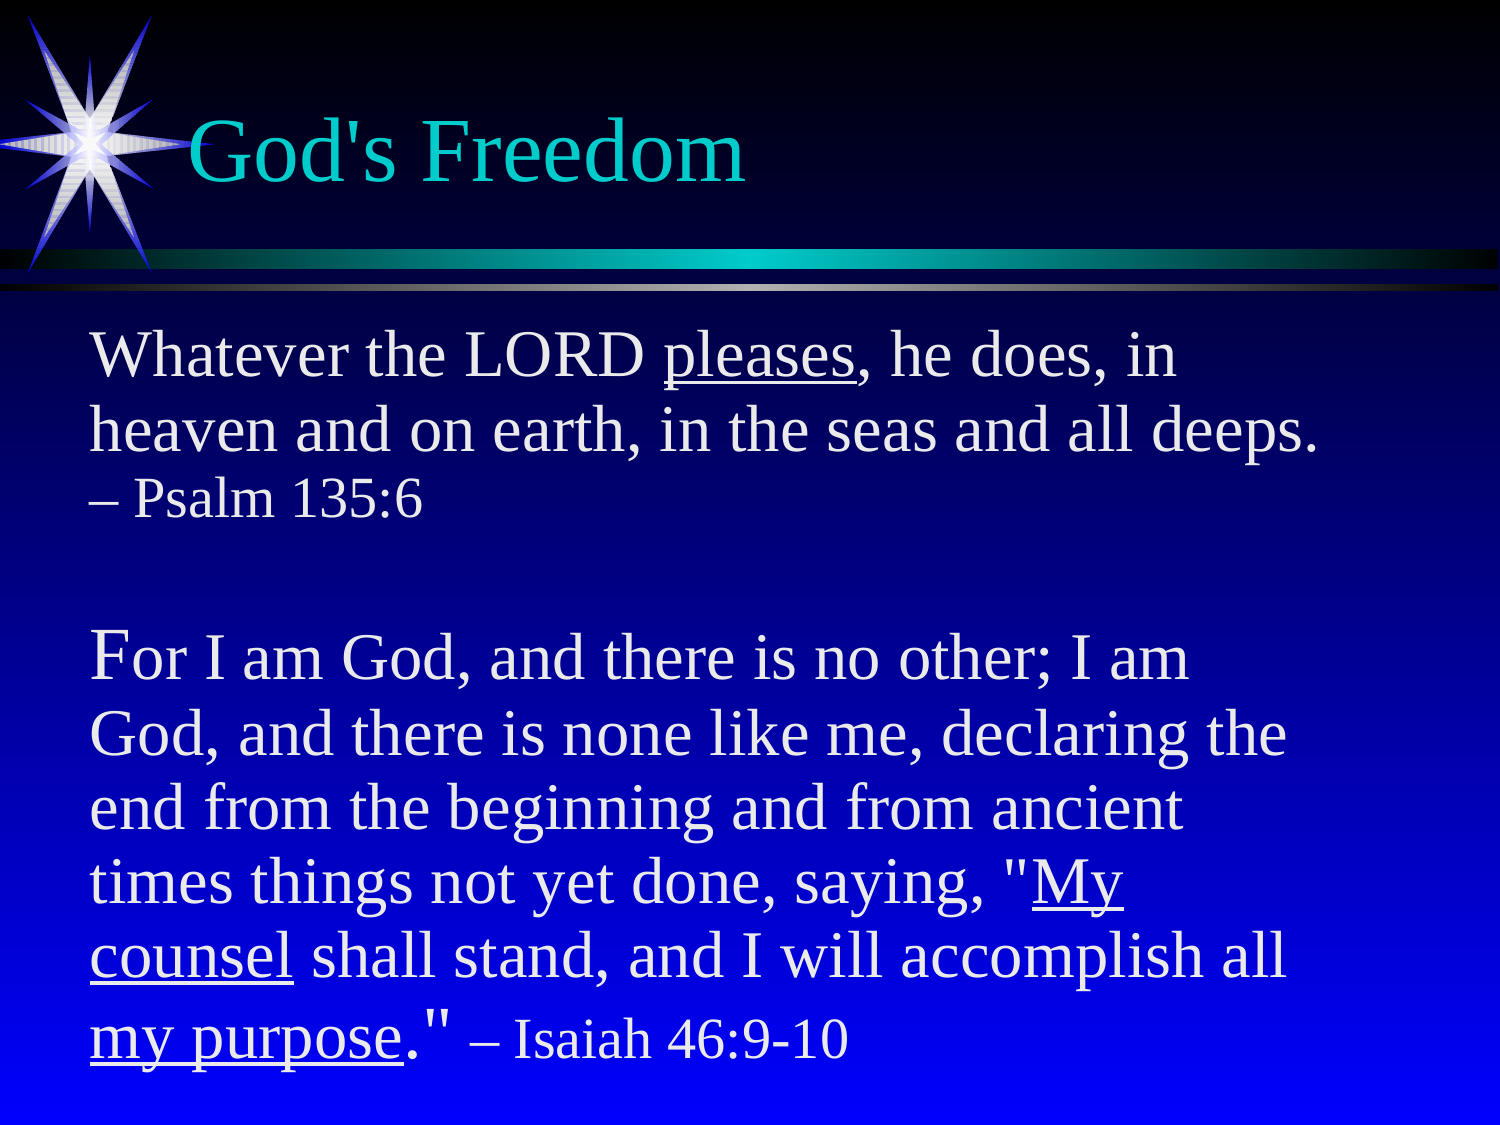

# God's Freedom
Whatever the LORD pleases, he does, in heaven and on earth, in the seas and all deeps. – Psalm 135:6
For I am God, and there is no other; I am God, and there is none like me, declaring the end from the beginning and from ancient times things not yet done, saying, "My counsel shall stand, and I will accomplish all my purpose." – Isaiah 46:9-10